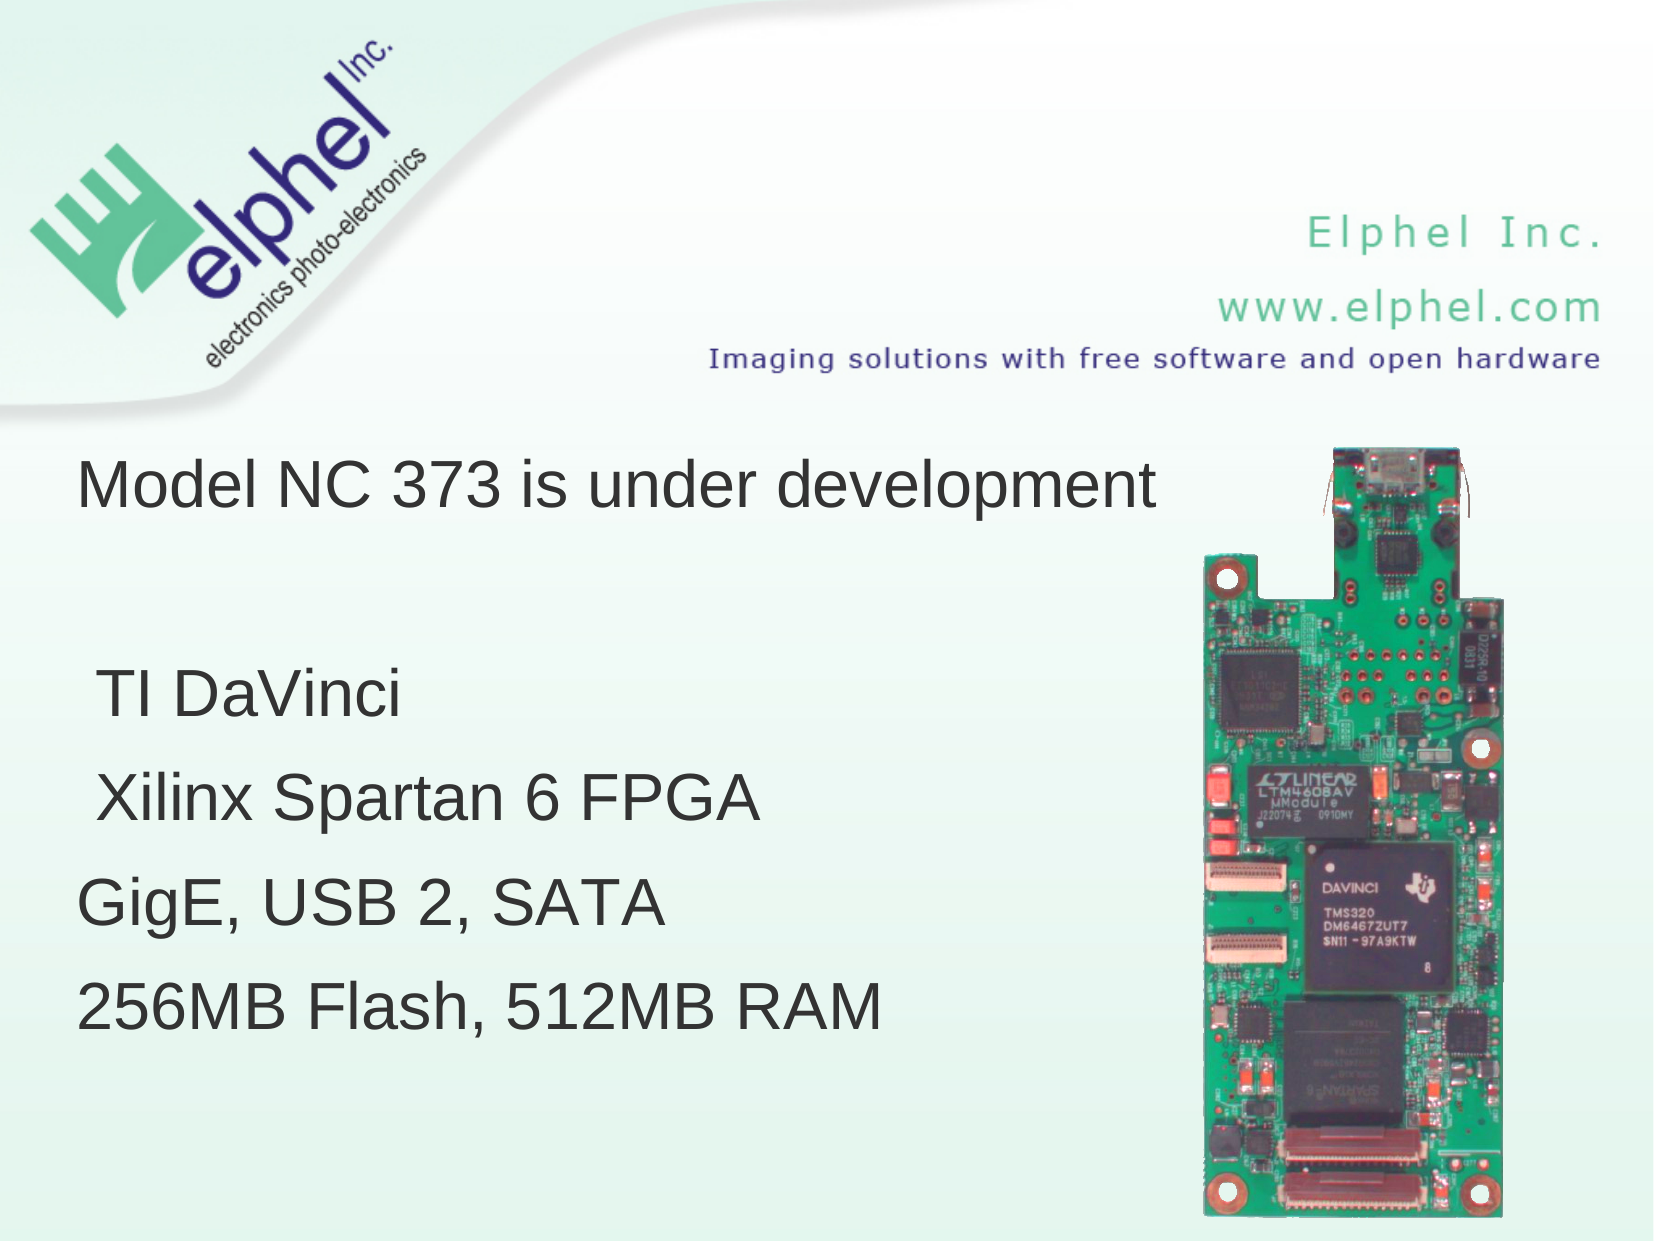

# Model NC 373 is under development
 TI DaVinci
 Xilinx Spartan 6 FPGA
GigE, USB 2, SATA
256MB Flash, 512MB RAM